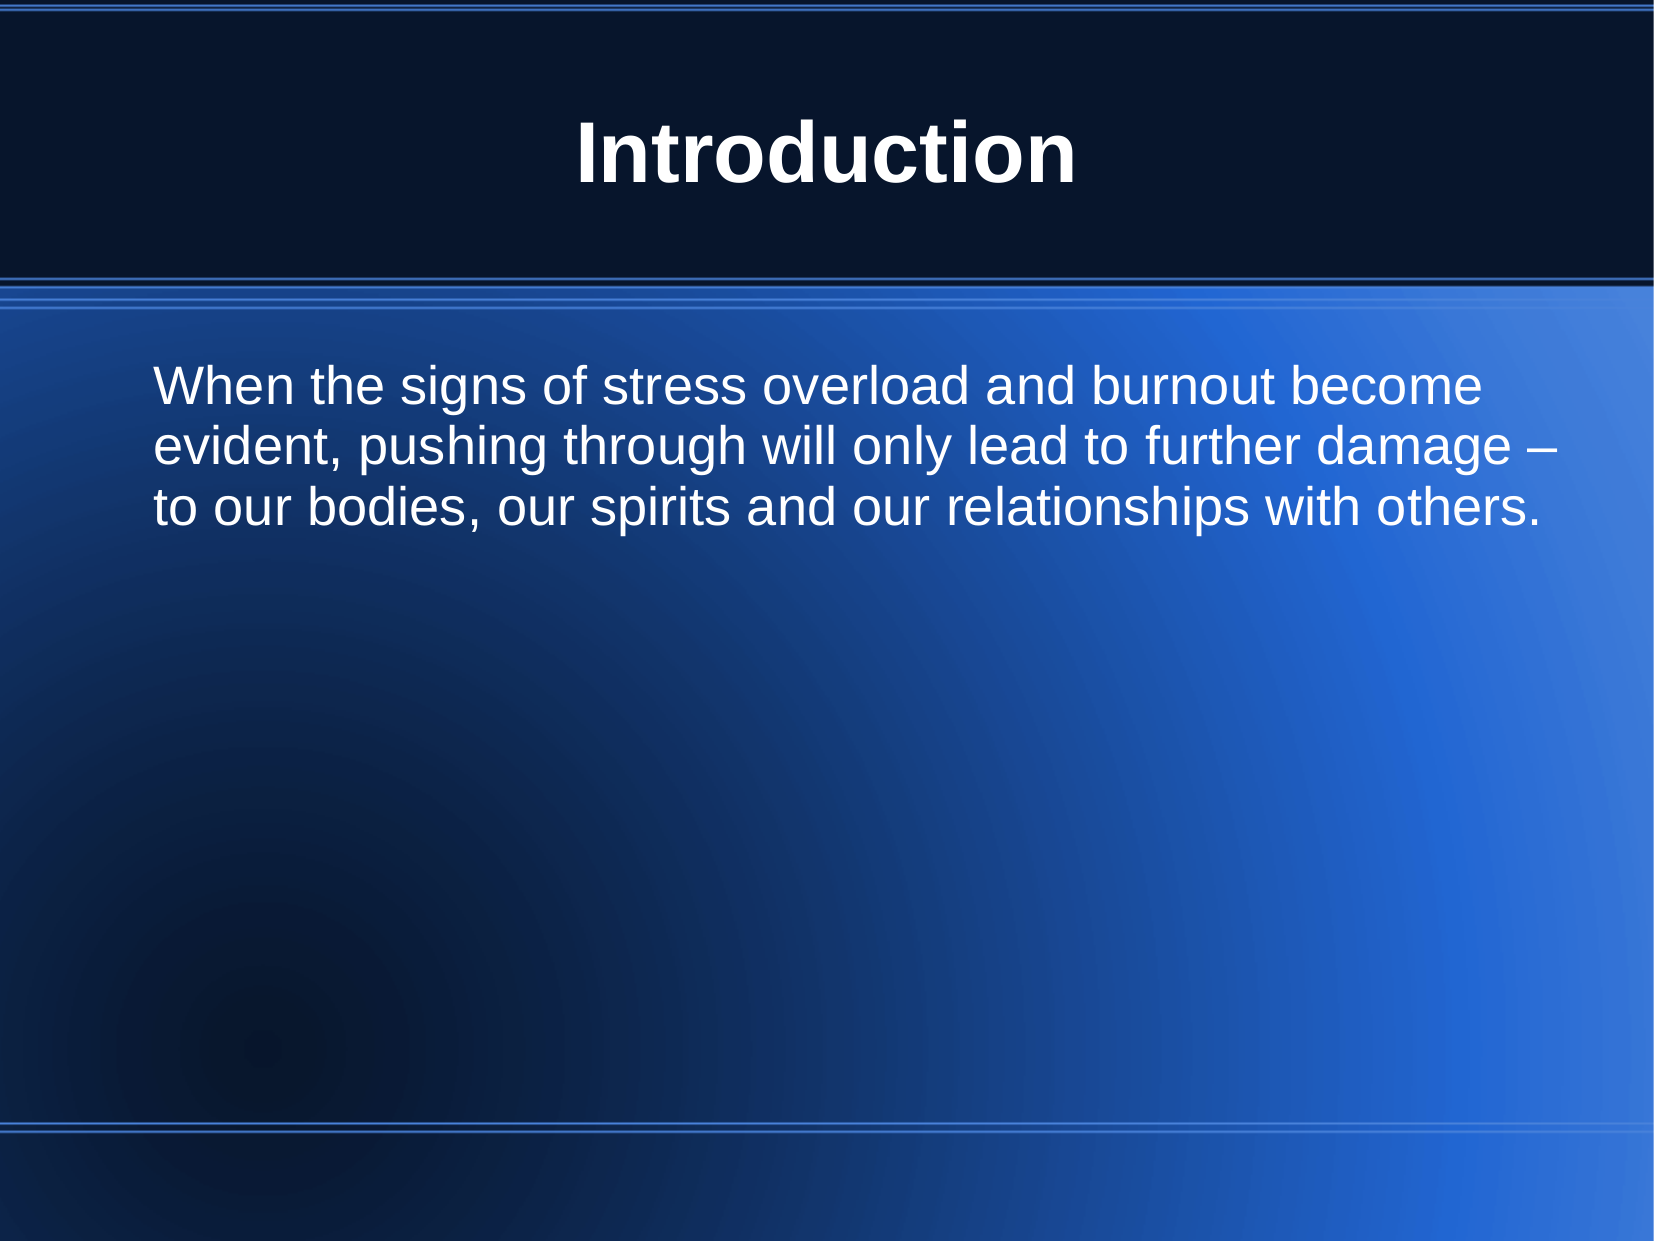

# Introduction
When the signs of stress overload and burnout become evident, pushing through will only lead to further damage – to our bodies, our spirits and our relationships with others.